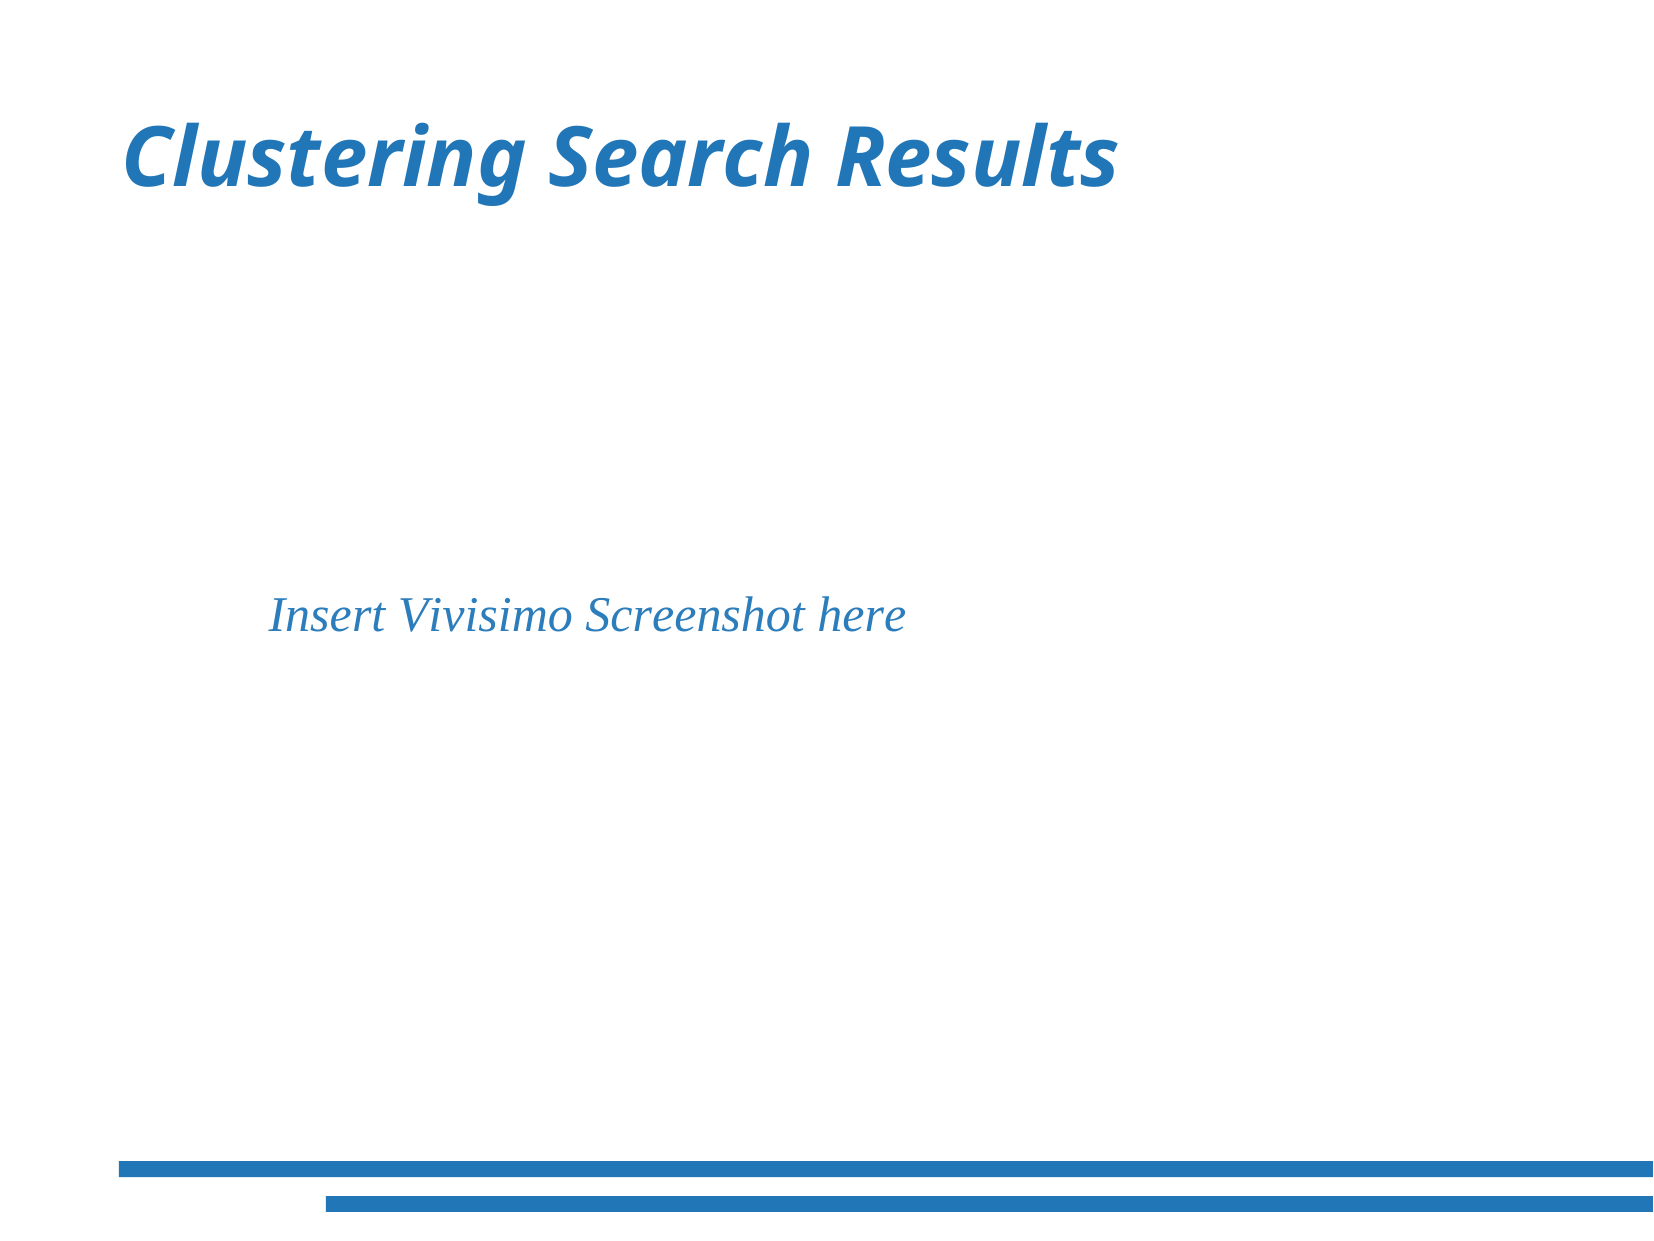

# Clustering Search Results
Insert Vivisimo Screenshot here